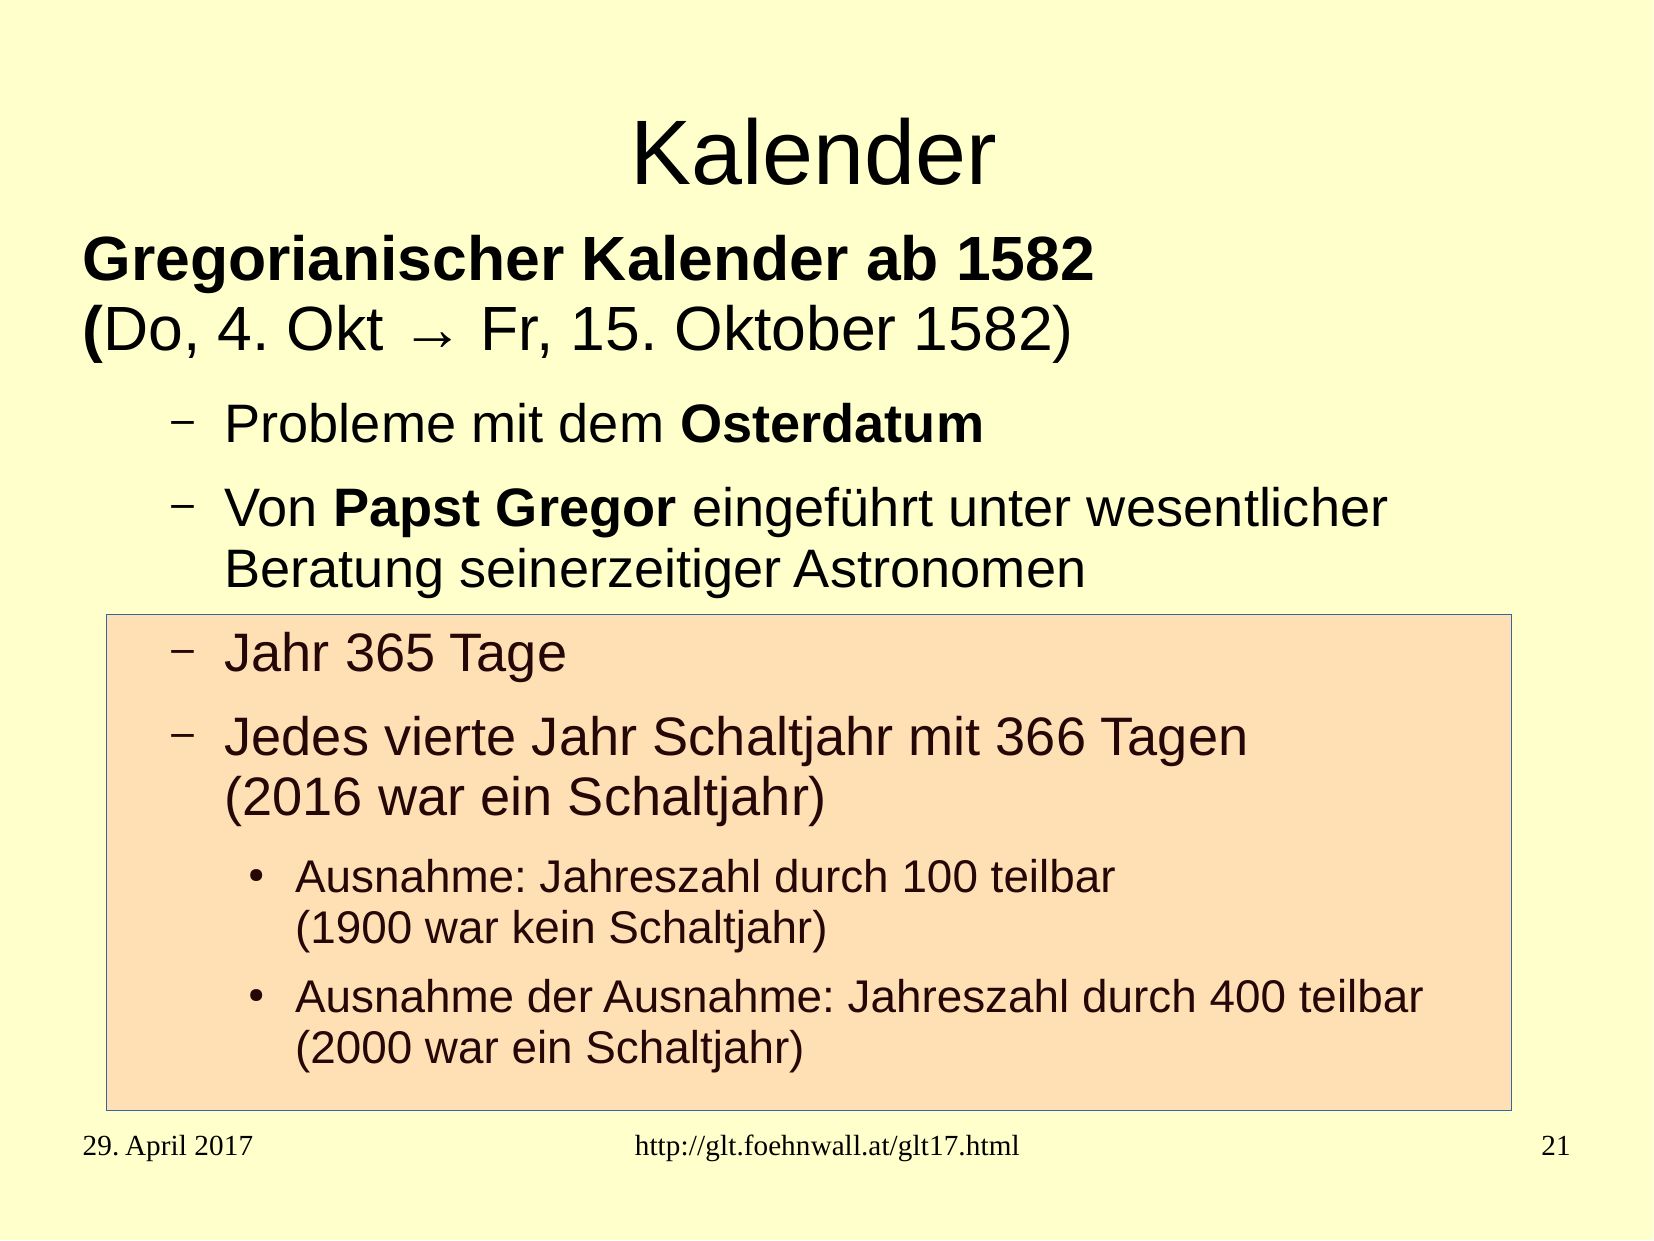

# Kalender
Gregorianischer Kalender ab 1582
(Do, 4. Okt → Fr, 15. Oktober 1582)
Probleme mit dem Osterdatum
Von Papst Gregor eingeführt unter wesentlicher Beratung seinerzeitiger Astronomen
Jahr 365 Tage
Jedes vierte Jahr Schaltjahr mit 366 Tagen
(2016 war ein Schaltjahr)
Ausnahme: Jahreszahl durch 100 teilbar
(1900 war kein Schaltjahr)
Ausnahme der Ausnahme: Jahreszahl durch 400 teilbar
(2000 war ein Schaltjahr)
29. April 2017
http://glt.foehnwall.at/glt17.html
21